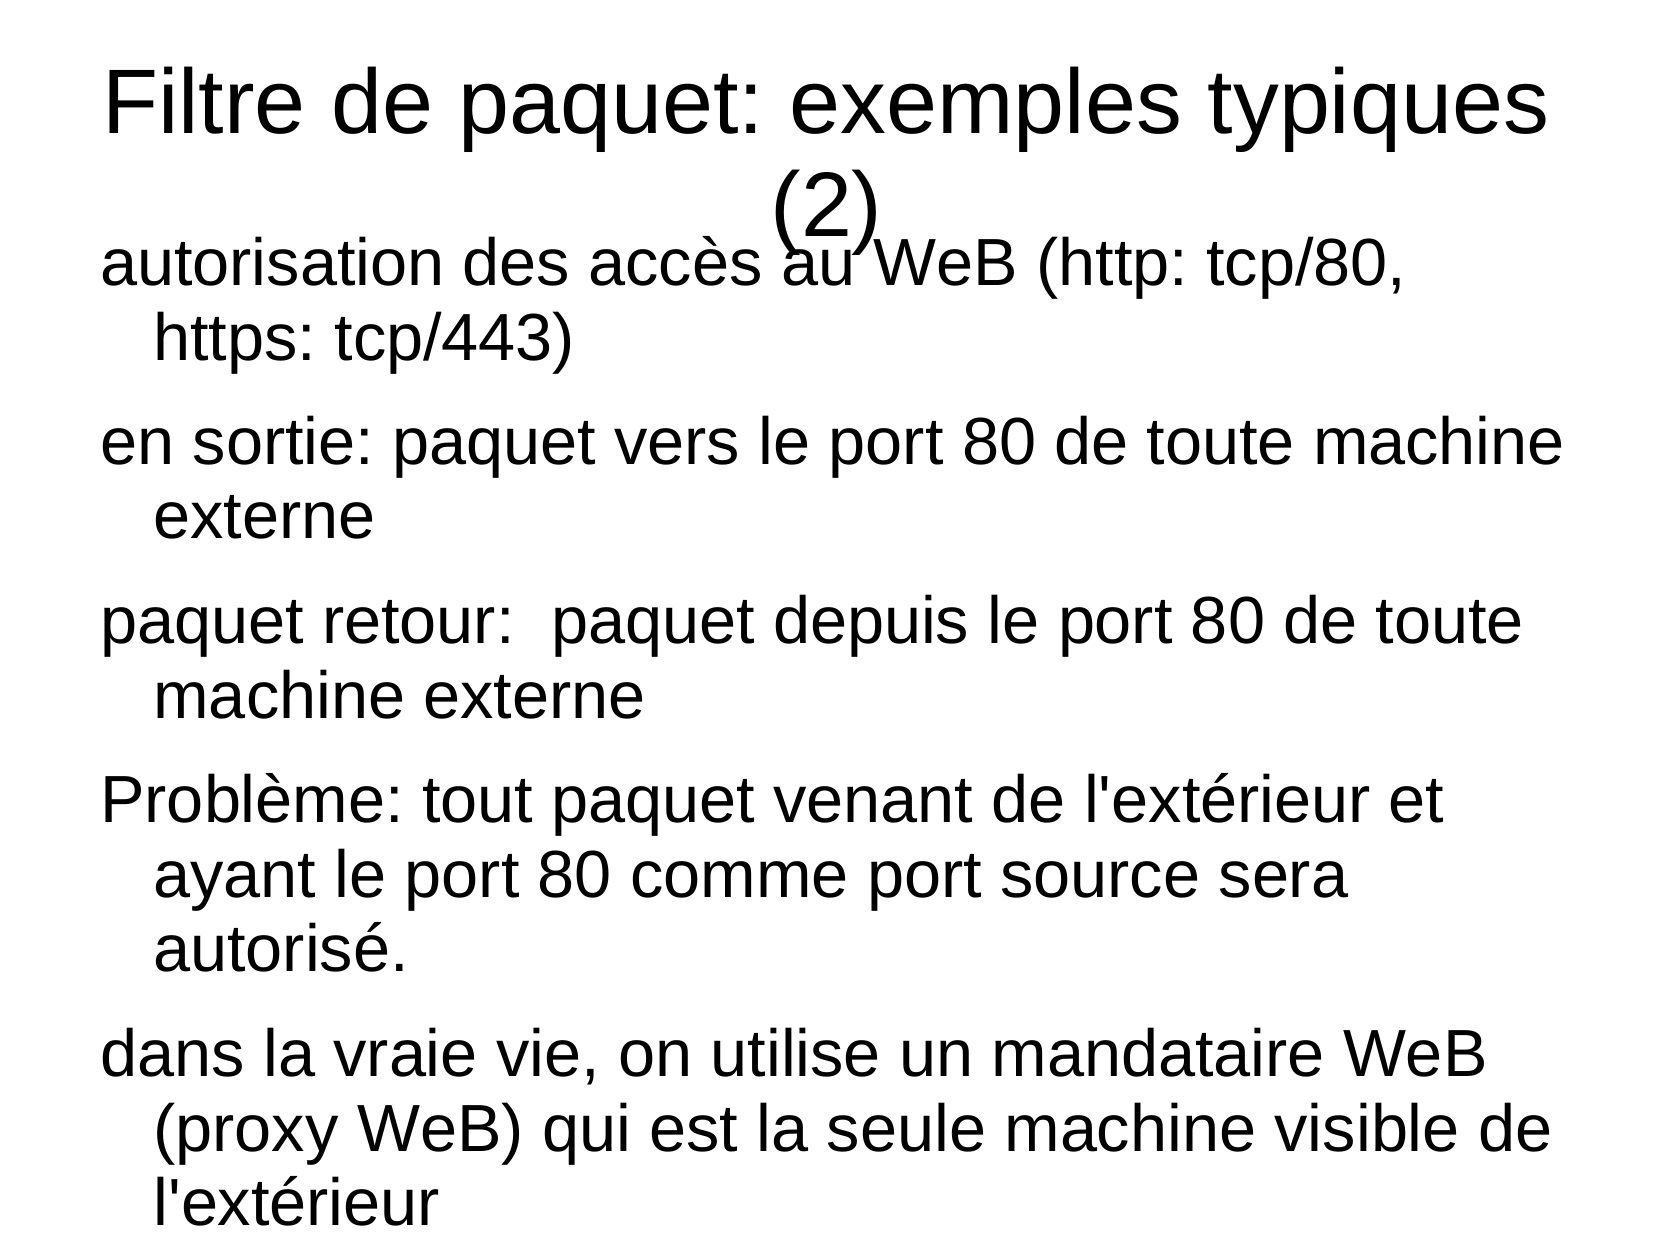

# Filtre de paquet: exemples typiques (2)
autorisation des accès au WeB (http: tcp/80, https: tcp/443)
en sortie: paquet vers le port 80 de toute machine externe
paquet retour: paquet depuis le port 80 de toute machine externe
Problème: tout paquet venant de l'extérieur et ayant le port 80 comme port source sera autorisé.
dans la vraie vie, on utilise un mandataire WeB (proxy WeB) qui est la seule machine visible de l'extérieur